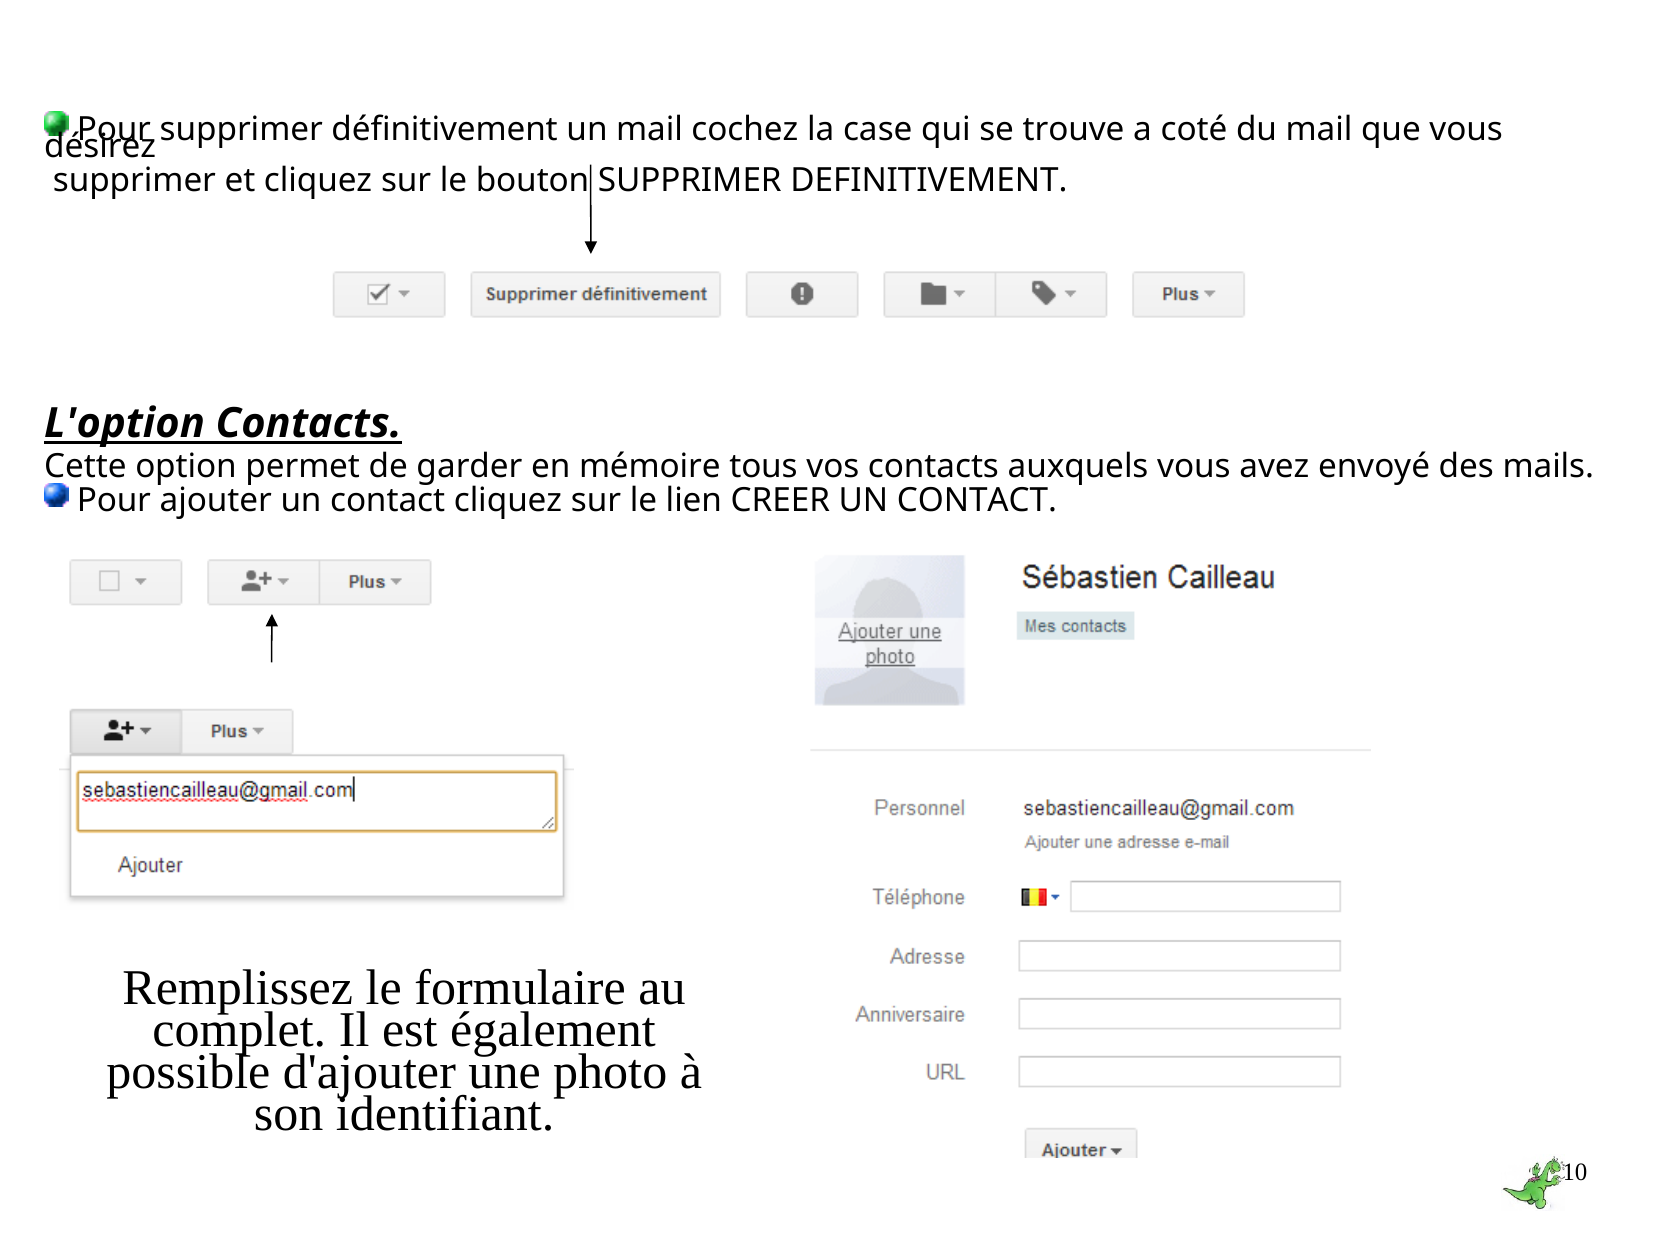

Pour supprimer définitivement un mail cochez la case qui se trouve a coté du mail que vous désirez
 supprimer et cliquez sur le bouton SUPPRIMER DEFINITIVEMENT.
L'option Contacts.
Cette option permet de garder en mémoire tous vos contacts auxquels vous avez envoyé des mails.
 Pour ajouter un contact cliquez sur le lien CREER UN CONTACT.
Remplissez le formulaire au
complet. Il est également
possible d'ajouter une photo à
son identifiant.
10